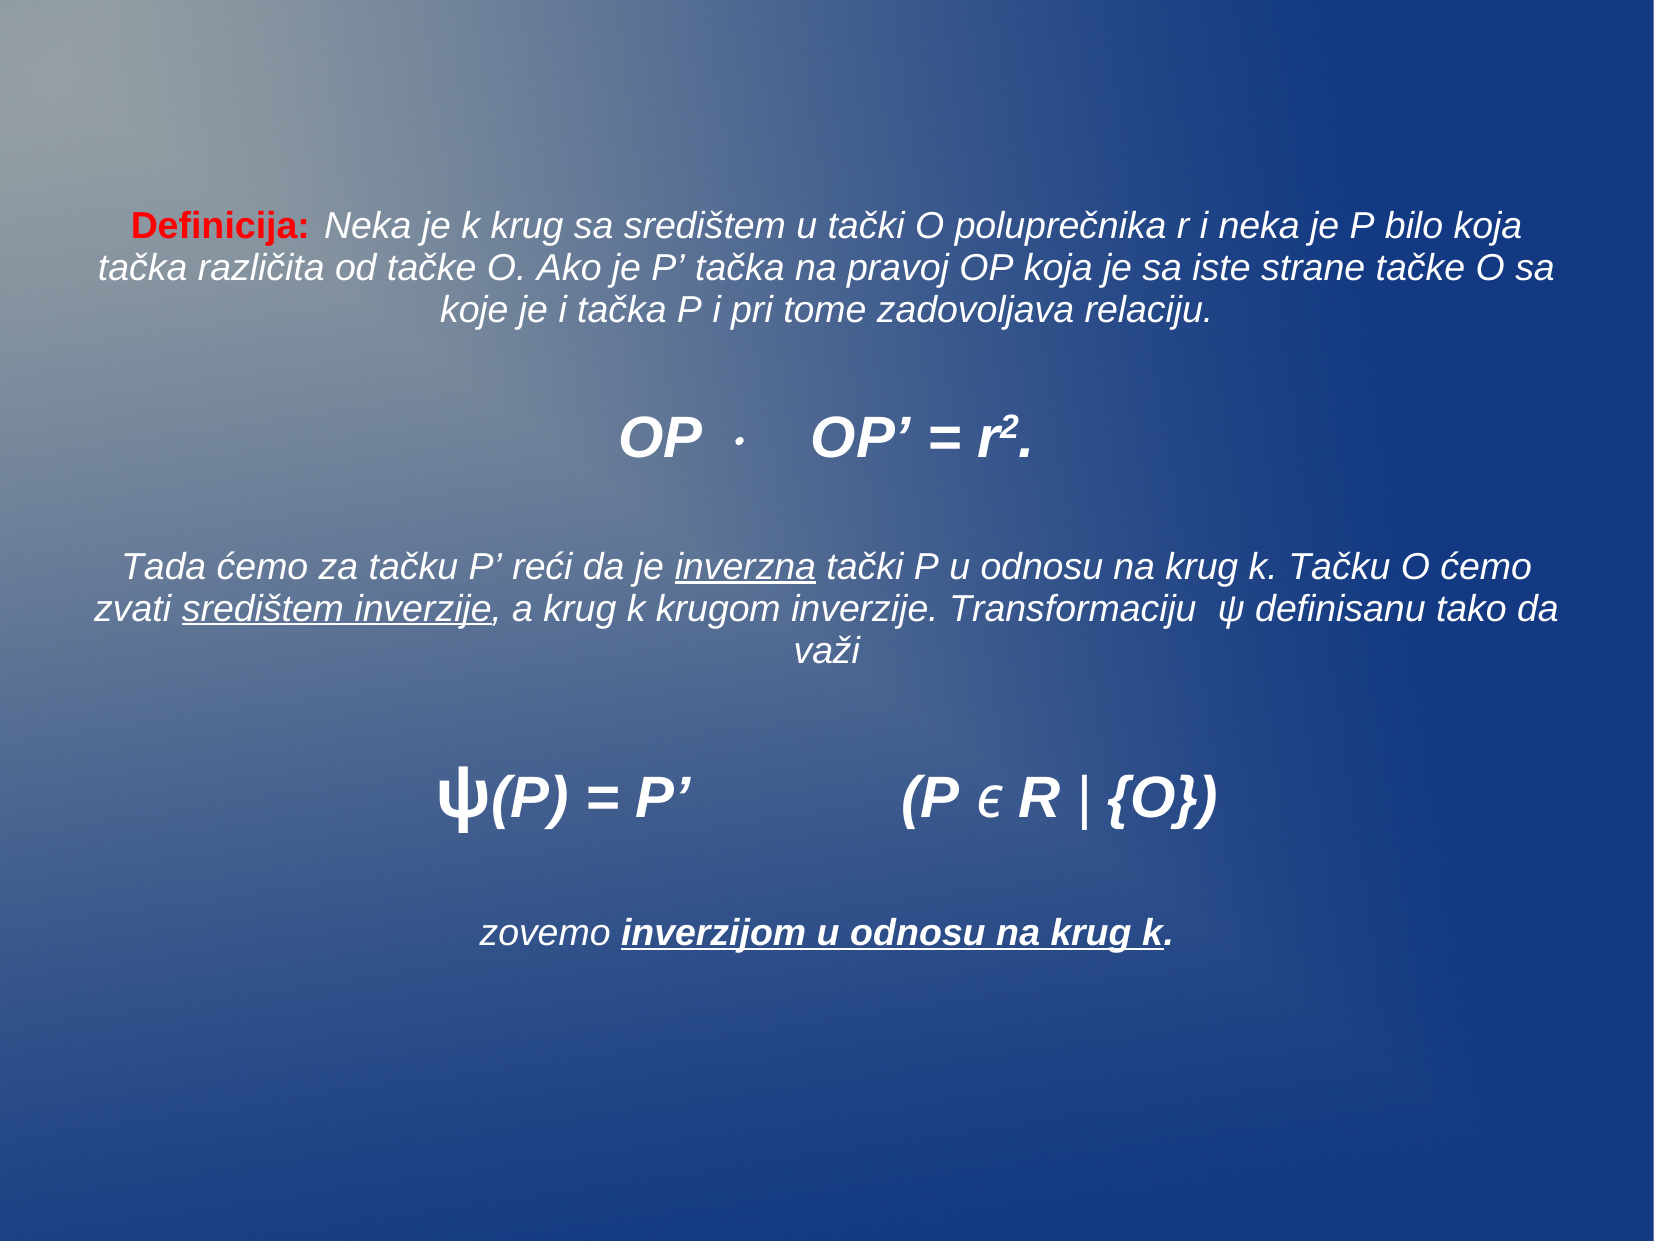

# Definicija: Neka je k krug sa središtem u tački O poluprečnika r i neka je P bilo koja tačka različita od tačke O. Ako je P’ tačka na pravoj OP koja je sa iste strane tačke O sa koje je i tačka P i pri tome zadovoljava relaciju.
OP  OP’ = r2.
Tada ćemo za tačku P’ reći da je inverzna tački P u odnosu na krug k. Tačku O ćemo zvati središtem inverzije, a krug k krugom inverzije. Transformaciju ψ definisanu tako da važi
ψ(P) = P’ (P ϵ R | {O})
zovemo inverzijom u odnosu na krug k.